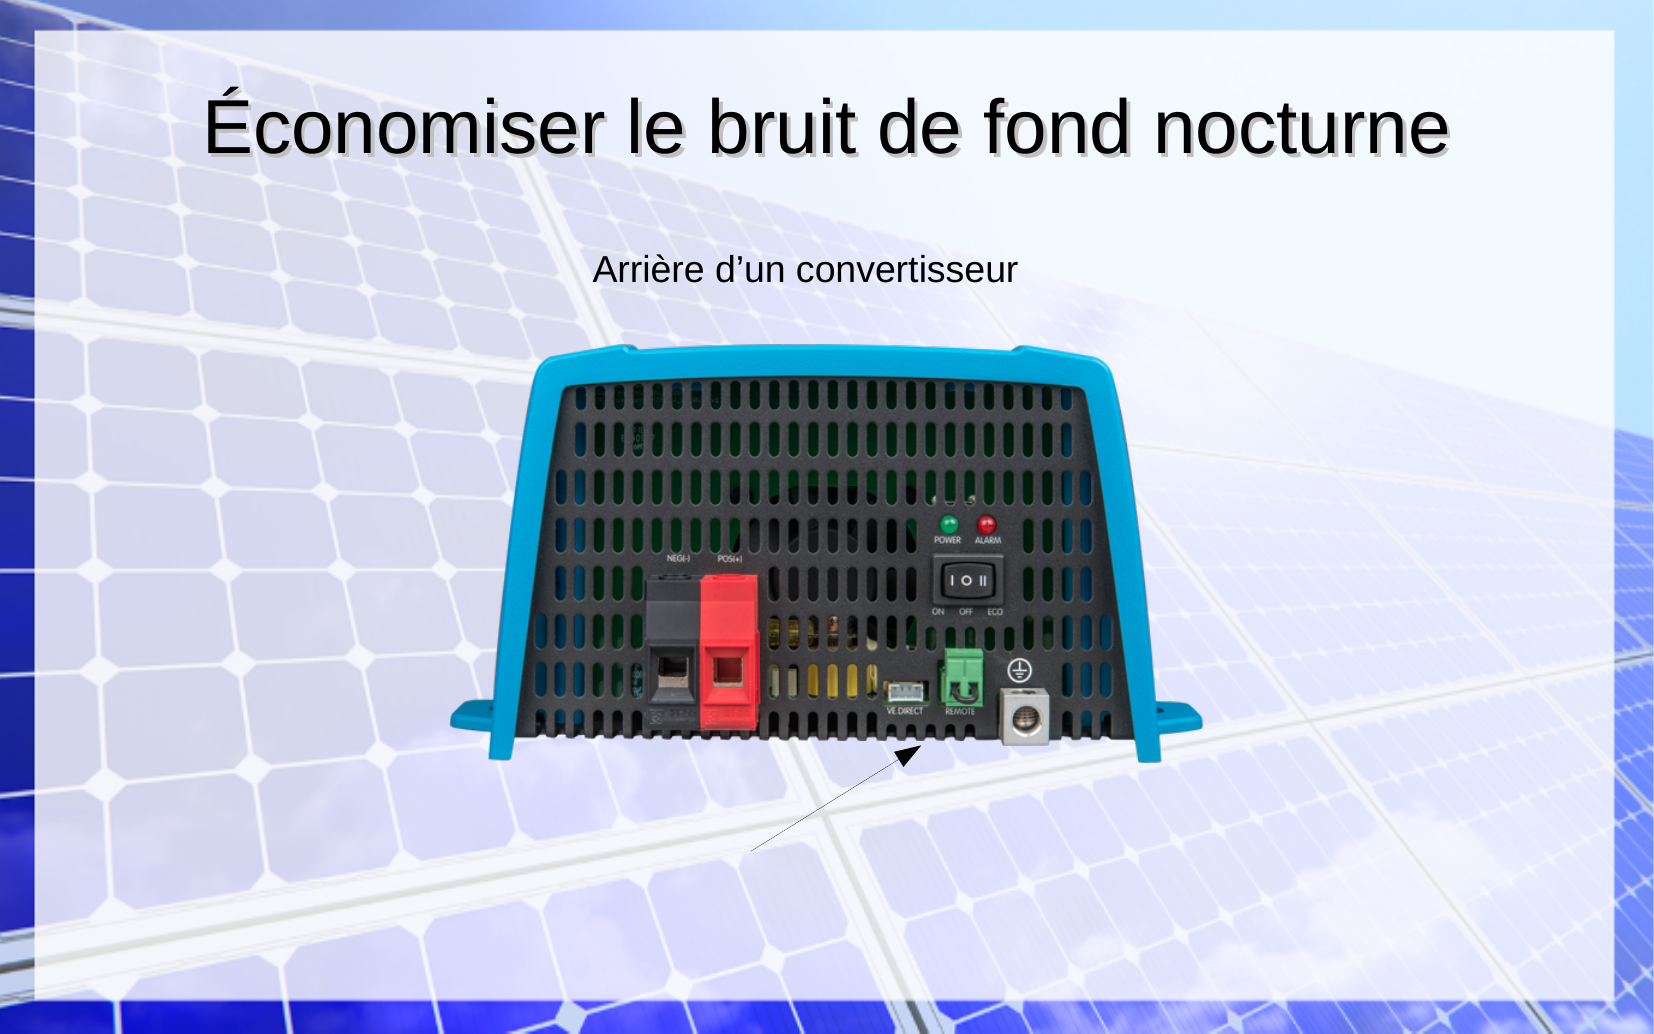

# Économiser le bruit de fond nocturne
Arrière d’un convertisseur